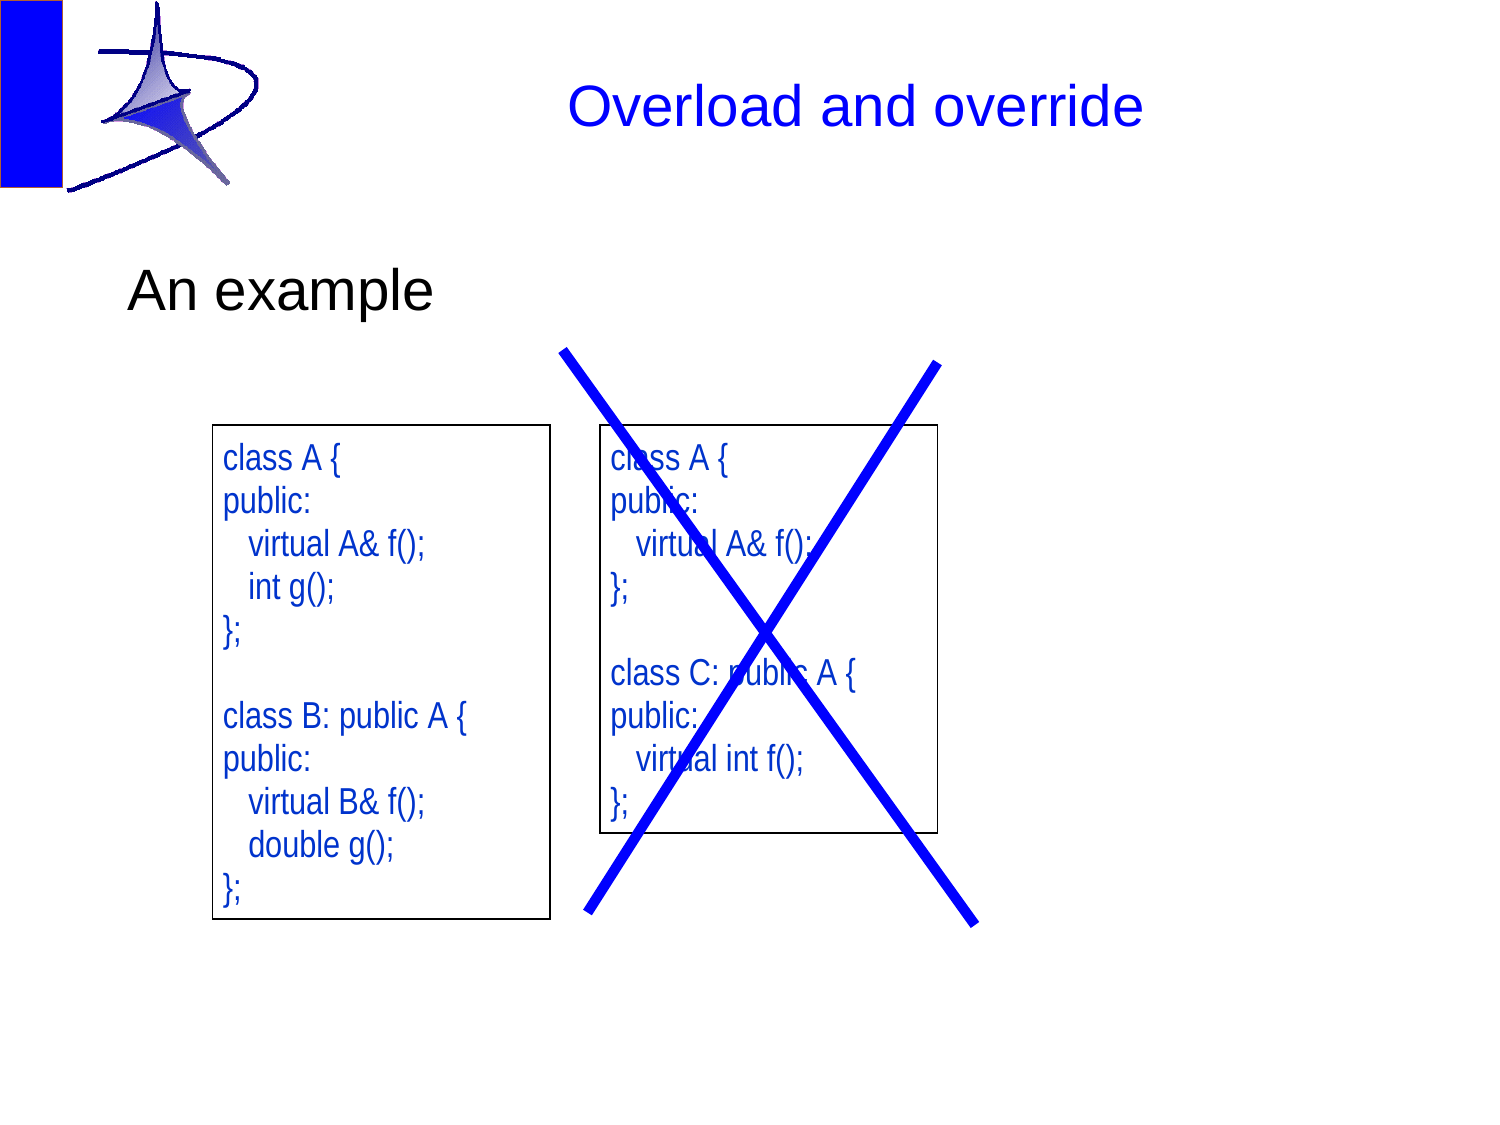

# Overload and override
An example
class A {
public:
 virtual A& f();
 int g();
};
class B: public A {
public:
 virtual B& f();
 double g();
};
class A {
public:
 virtual A& f();
};
class C: public A {
public:
 virtual int f();
};